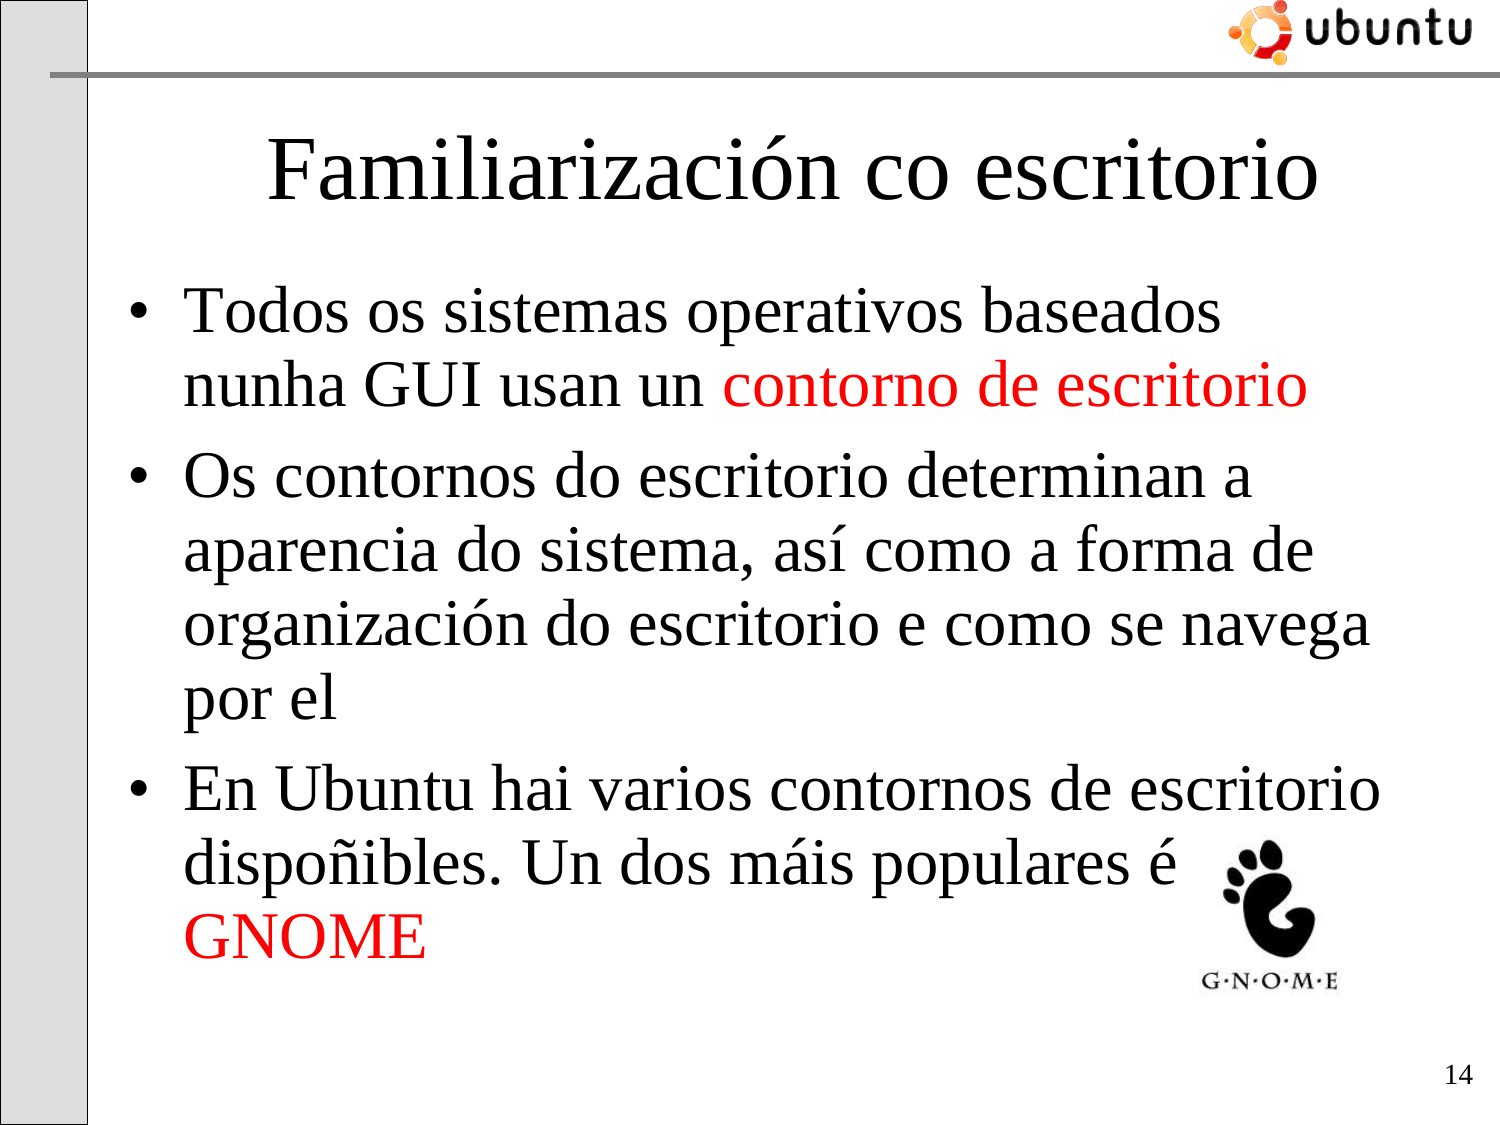

# Familiarización co escritorio
Todos os sistemas operativos baseados nunha GUI usan un contorno de escritorio
Os contornos do escritorio determinan a aparencia do sistema, así como a forma de organización do escritorio e como se navega por el
En Ubuntu hai varios contornos de escritorio dispoñibles. Un dos máis populares é GNOME
14